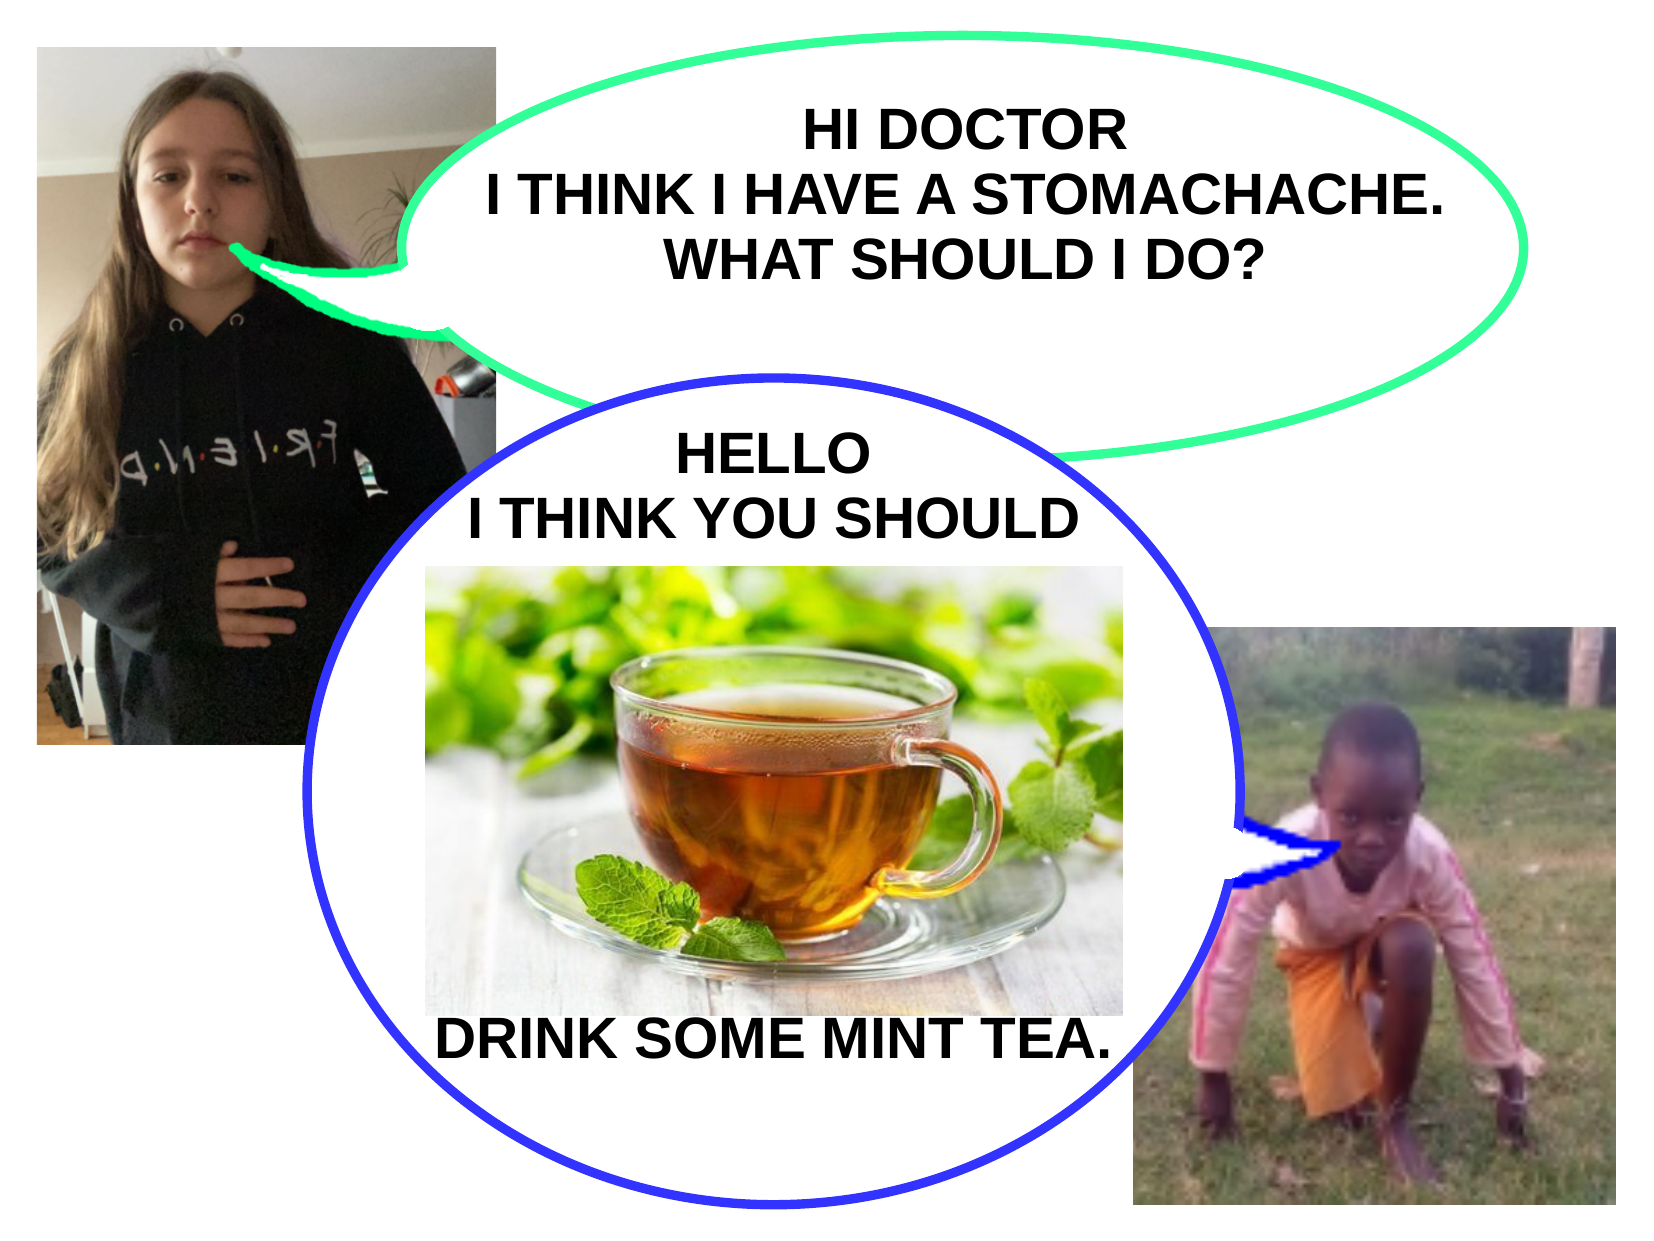

#
HI DOCTOR
I THINK I HAVE A STOMACHACHE.
WHAT SHOULD I DO?
HELLO
I THINK YOU SHOULD
DRINK SOME MINT TEA.